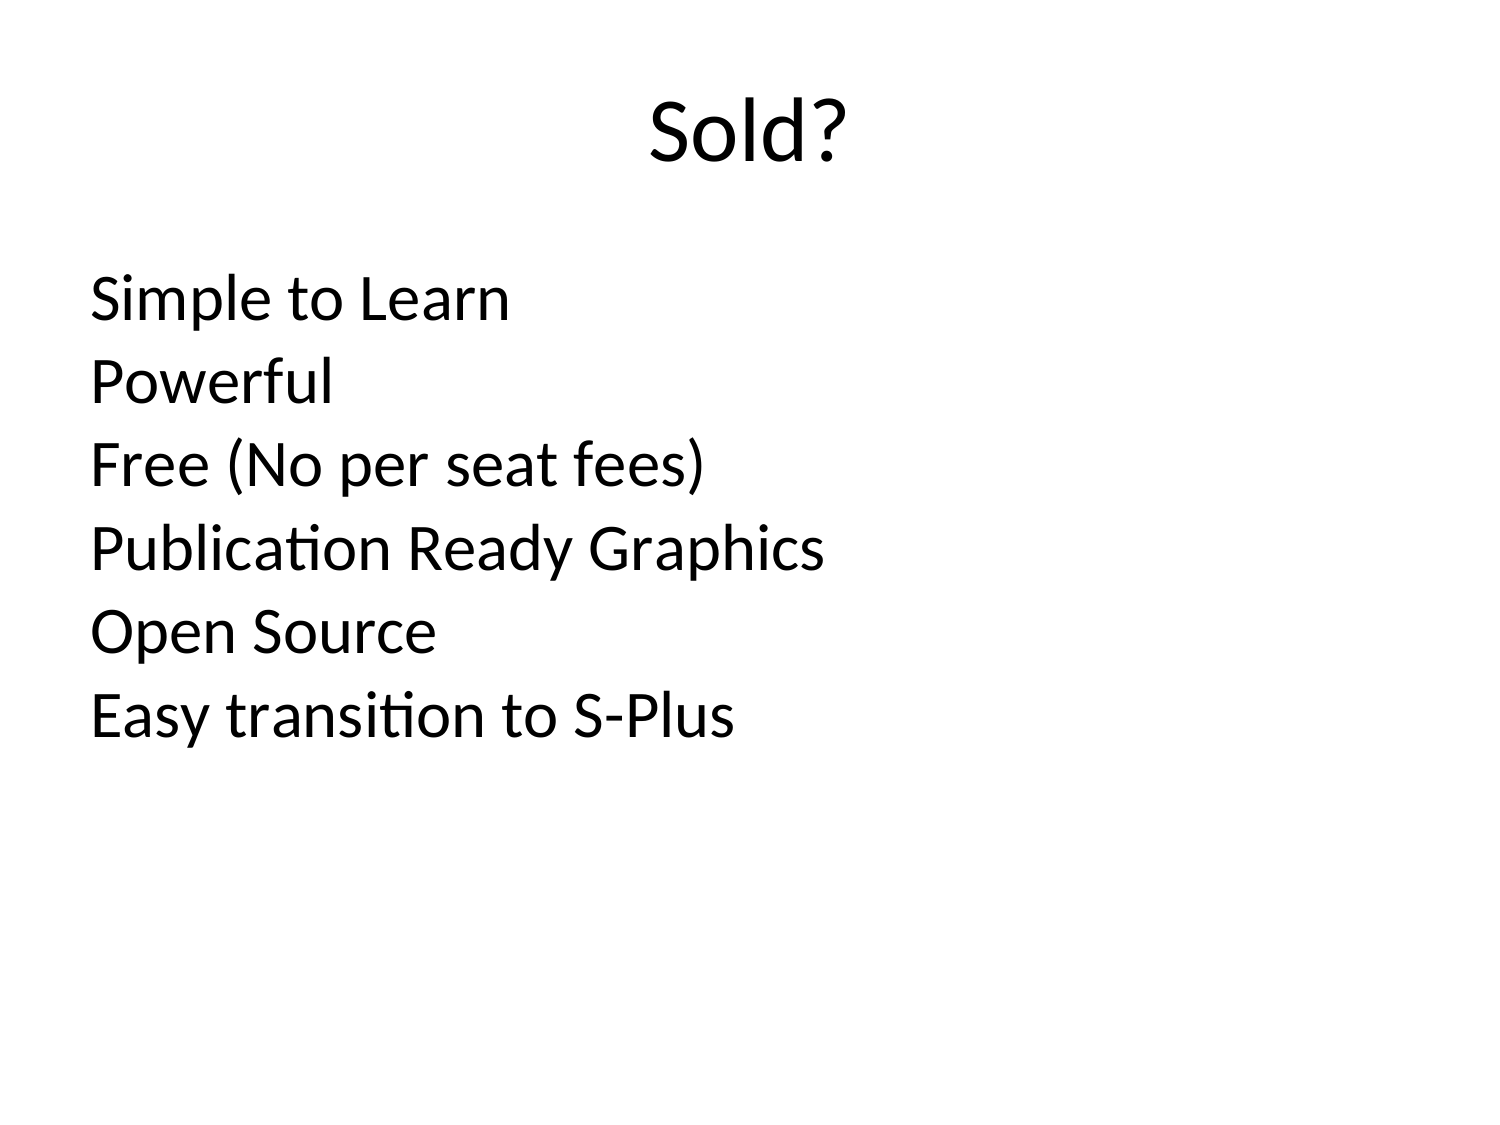

# Sold?
Simple to Learn
Powerful
Free (No per seat fees)
Publication Ready Graphics
Open Source
Easy transition to S-Plus